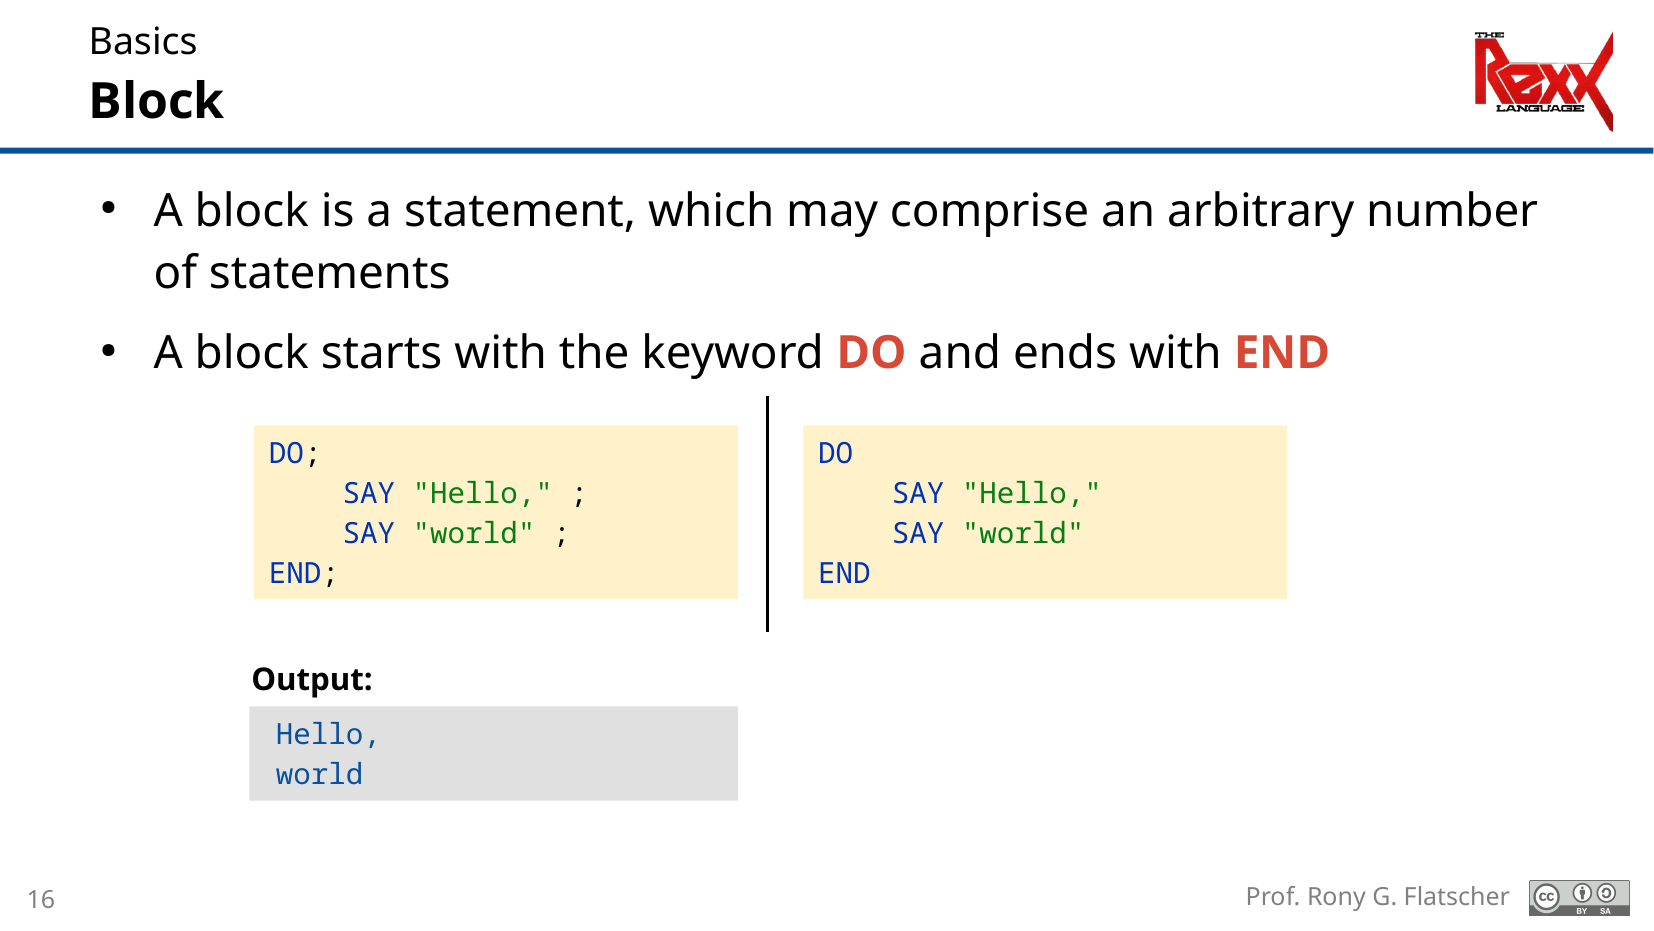

# Basics Block
A block is a statement, which may comprise an arbitrary number of statements
A block starts with the keyword DO and ends with END
DO;
	SAY "Hello," ;
	SAY "world" ;
END;
DO
	SAY "Hello,"
	SAY "world"
END
Output:
Hello,
world